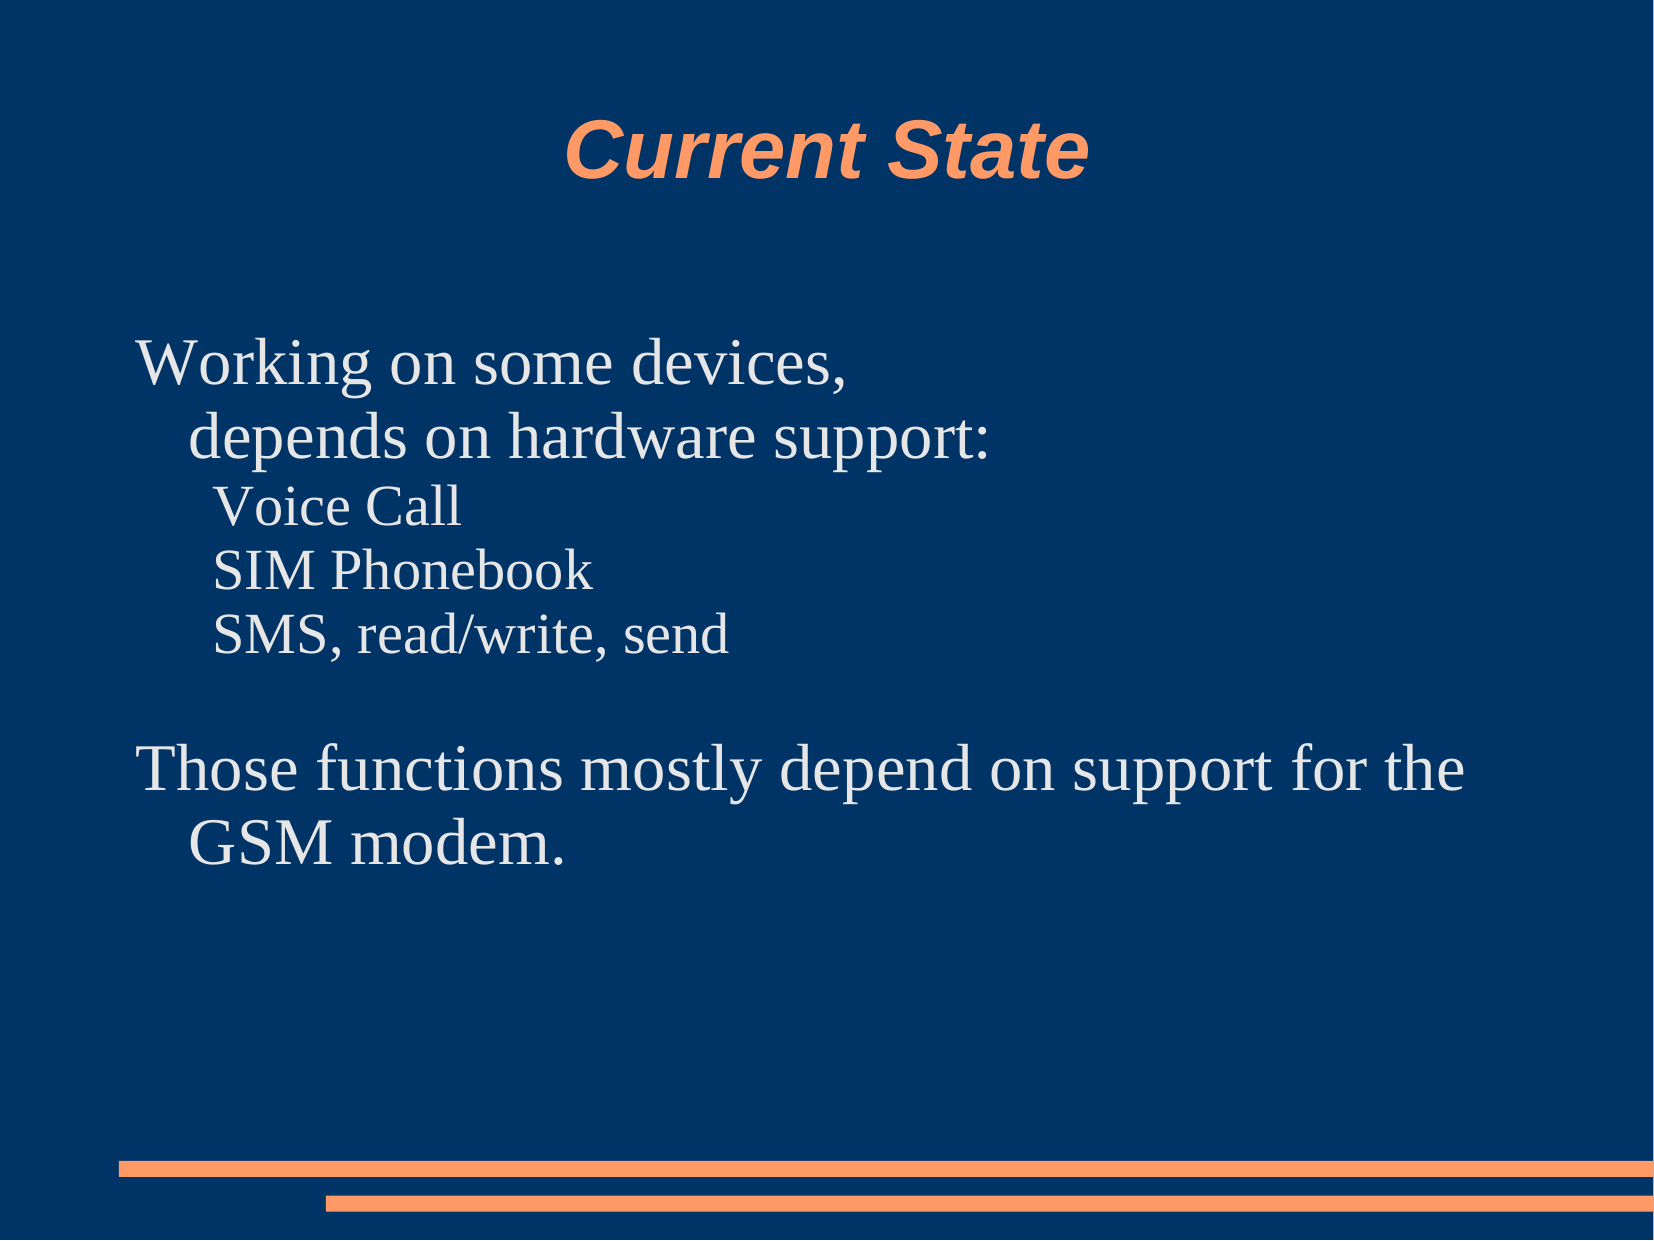

# Current State
Working on some devices,
depends on hardware support:
Voice Call
SIM Phonebook
SMS, read/write, send
Those functions mostly depend on support for the GSM modem.